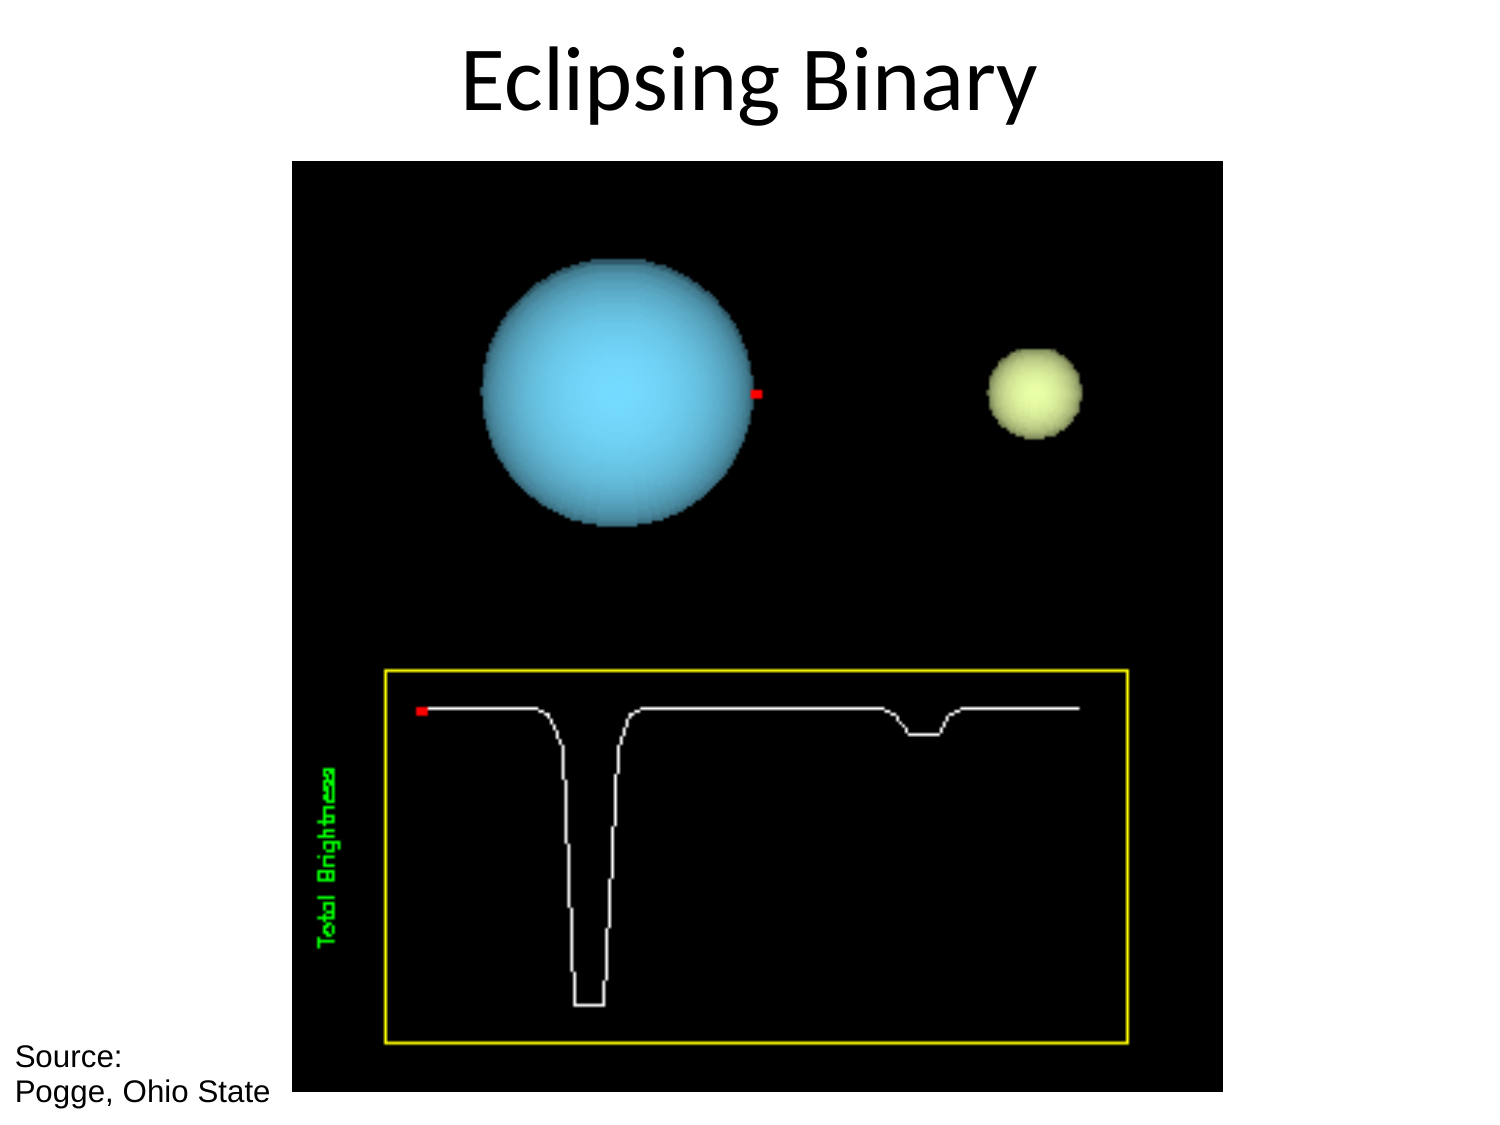

# Eclipsing Binary
Source:
Pogge, Ohio State